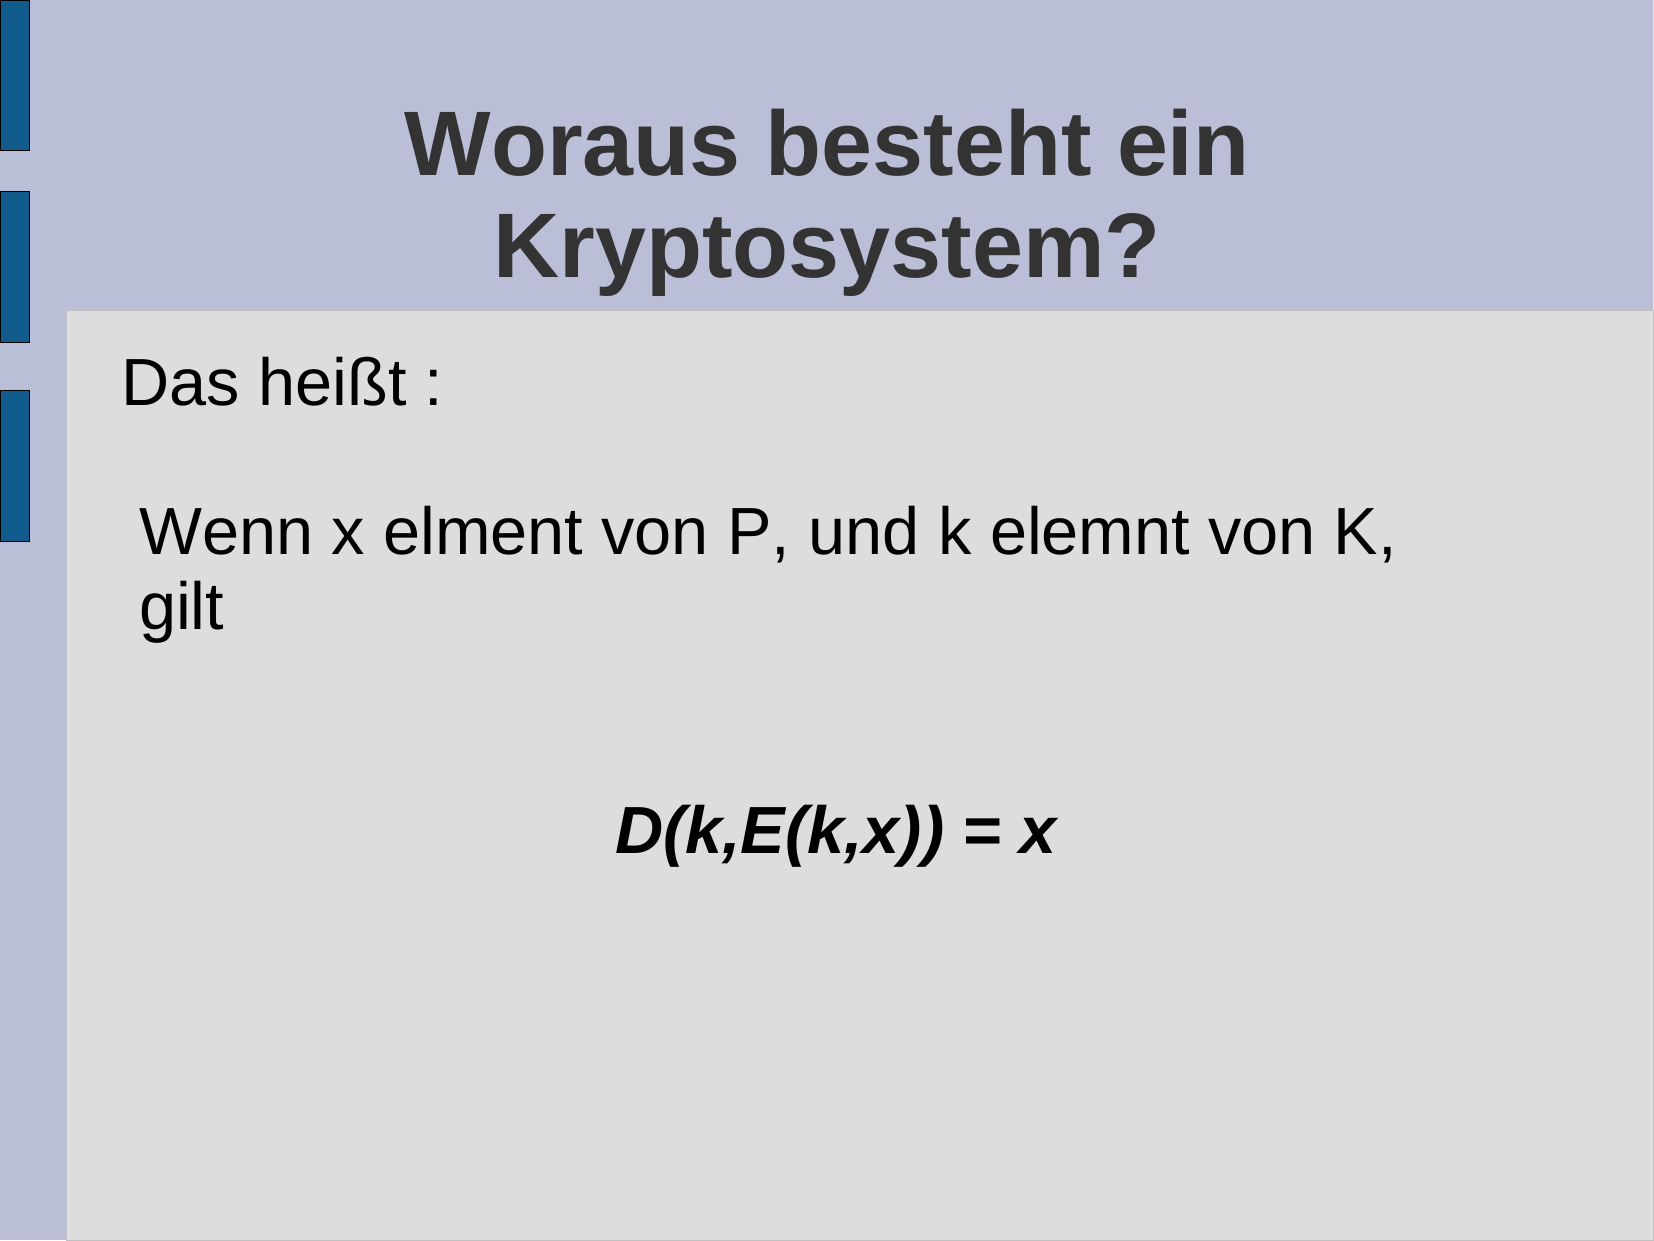

# Woraus besteht ein Kryptosystem?
Das heißt :
Wenn x elment von P, und k elemnt von K,
gilt
D(k,E(k,x)) = x